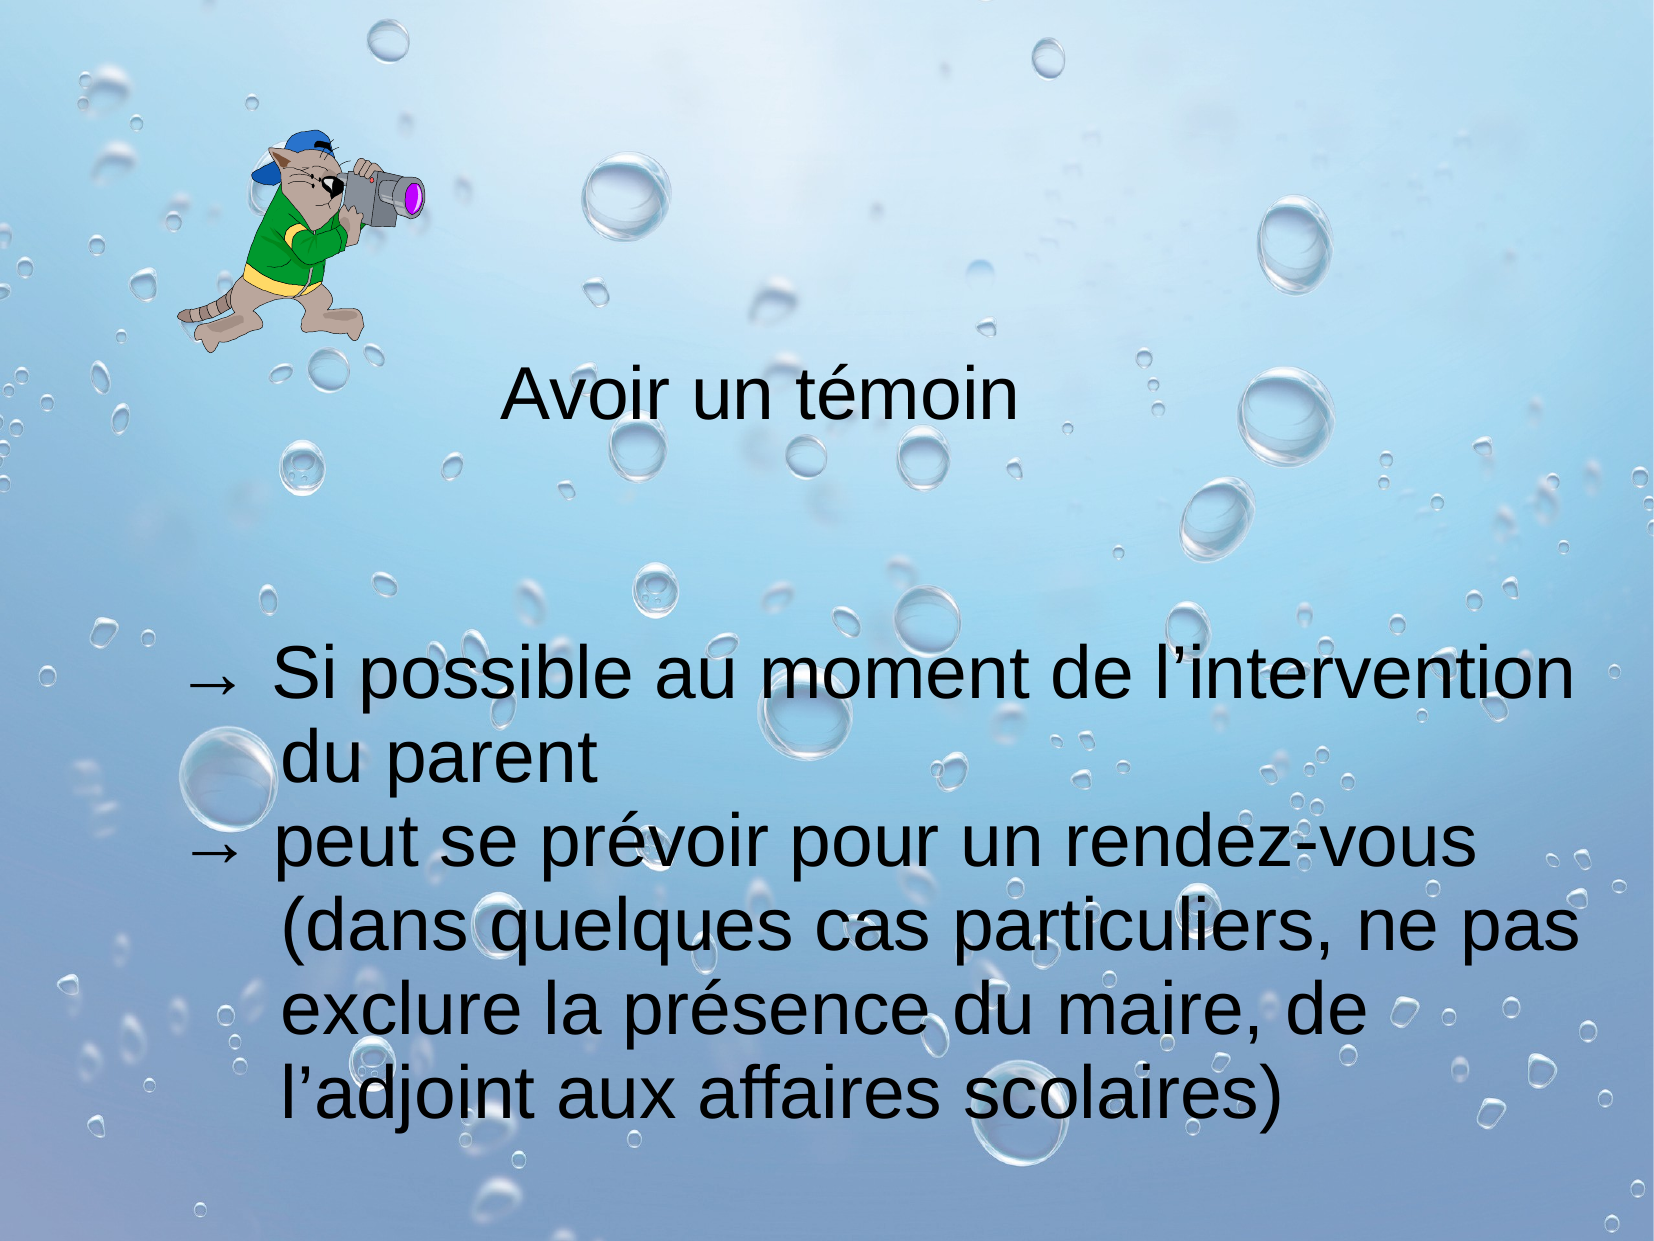

# Avoir un témoin → Si possible au moment de l’intervention du parent → peut se prévoir pour un rendez-vous (dans quelques cas particuliers, ne pas exclure la présence du maire, de l’adjoint aux affaires scolaires)